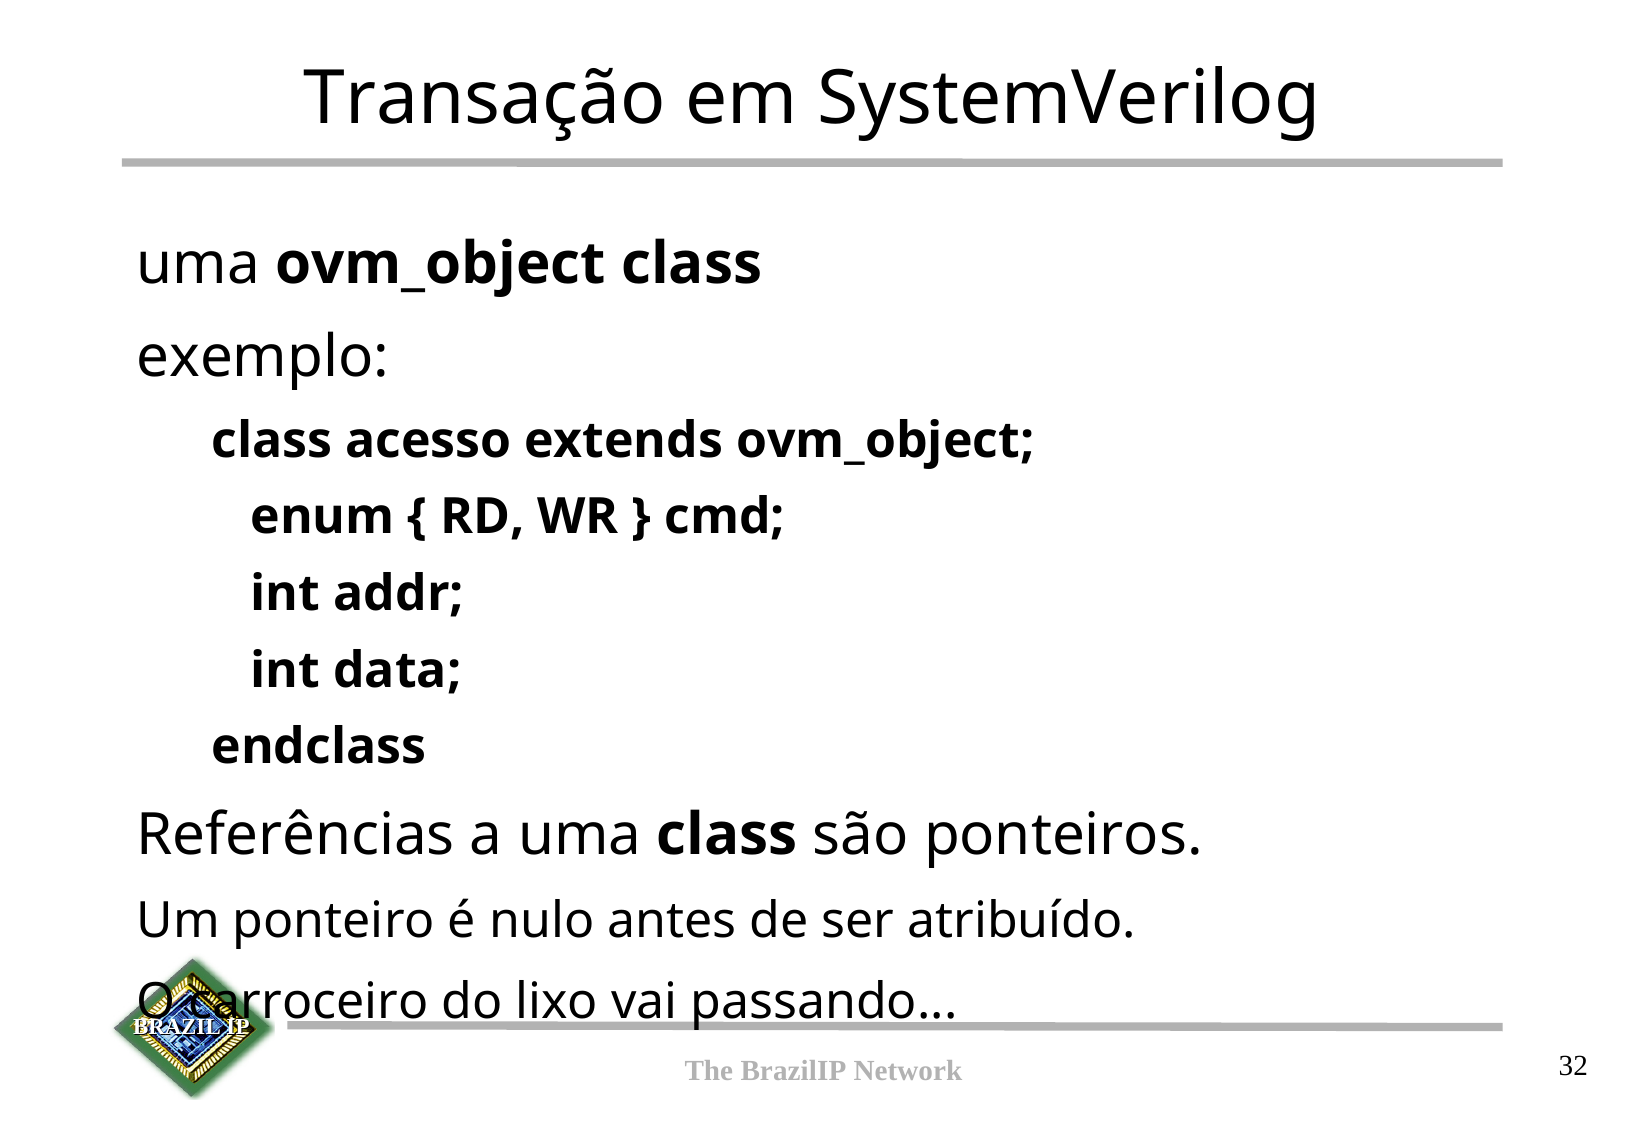

# Transação em SystemVerilog
uma ovm_object class
exemplo:
class acesso extends ovm_object;
 enum { RD, WR } cmd;
 int addr;
 int data;
endclass
Referências a uma class são ponteiros.
Um ponteiro é nulo antes de ser atribuído.
O carroceiro do lixo vai passando...
32